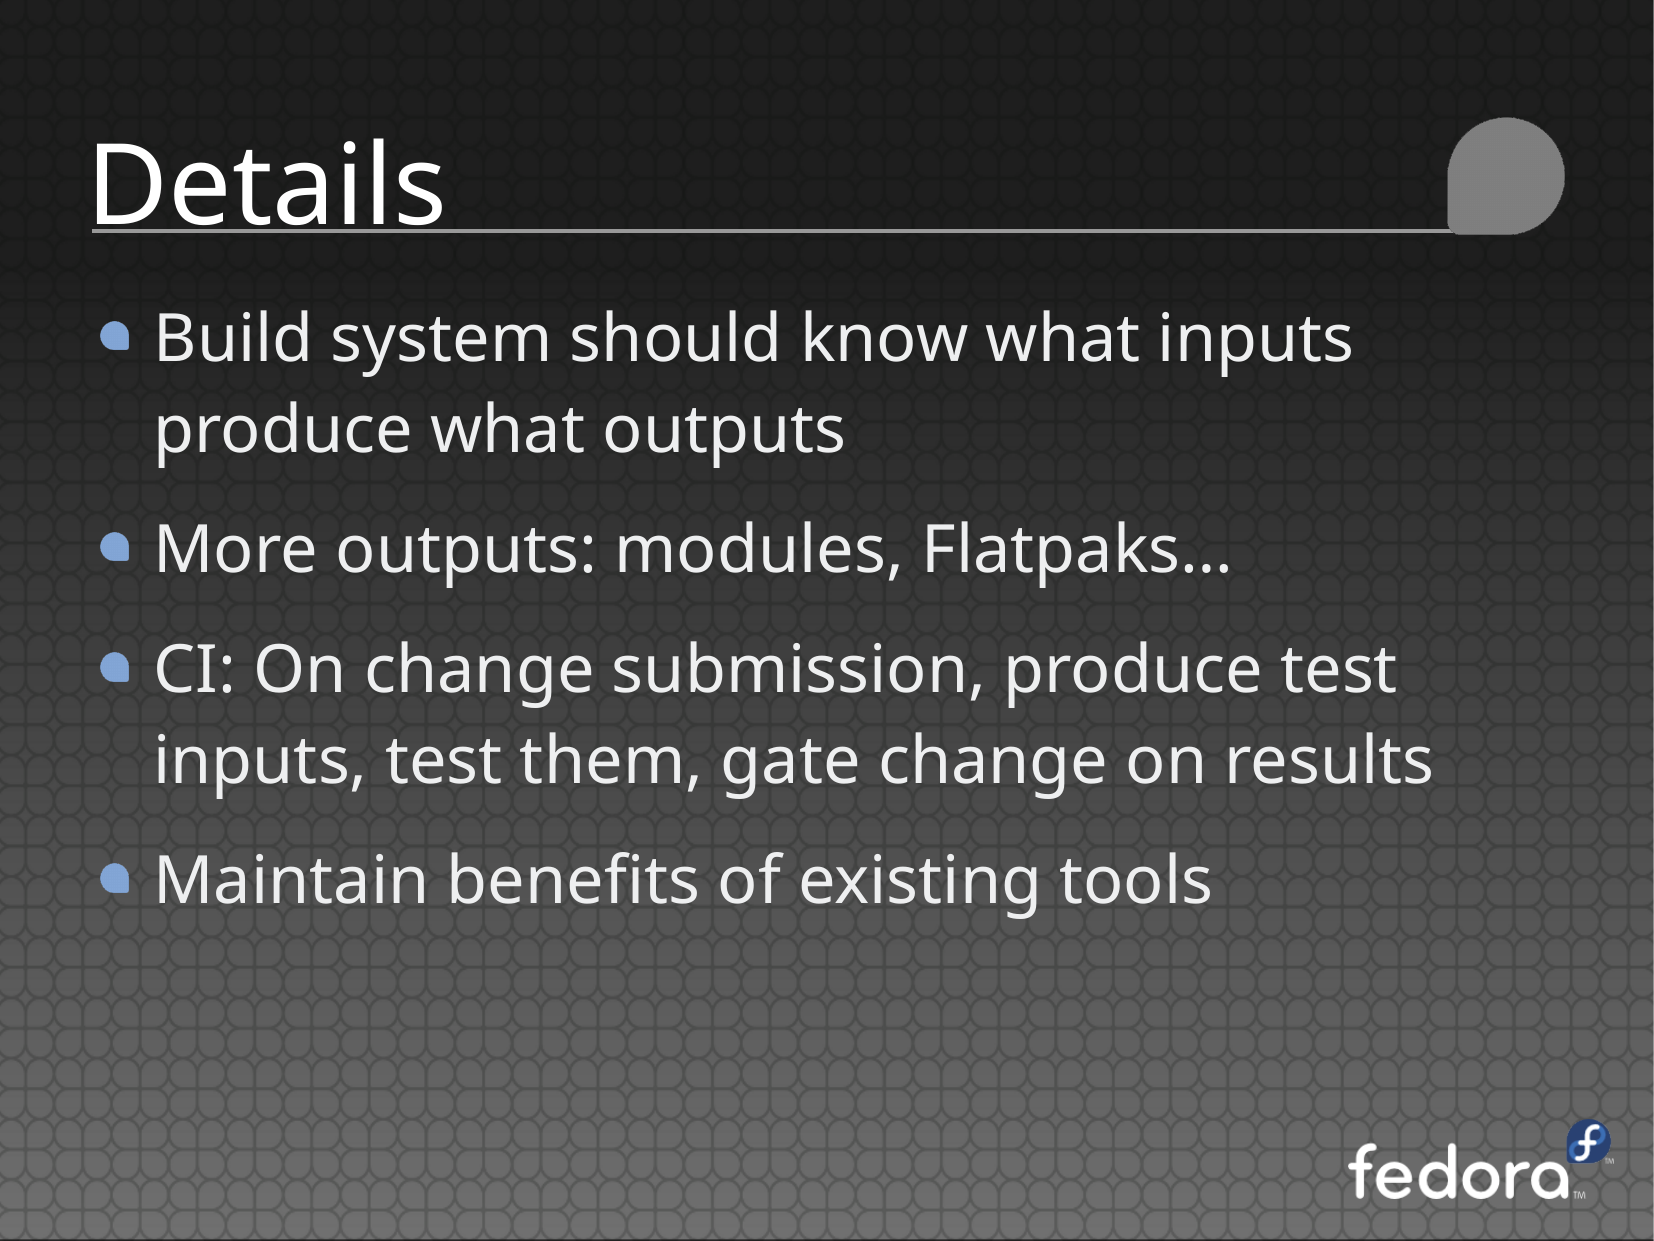

# Details
Build system should know what inputs produce what outputs
More outputs: modules, Flatpaks…
CI: On change submission, produce test inputs, test them, gate change on results
Maintain benefits of existing tools